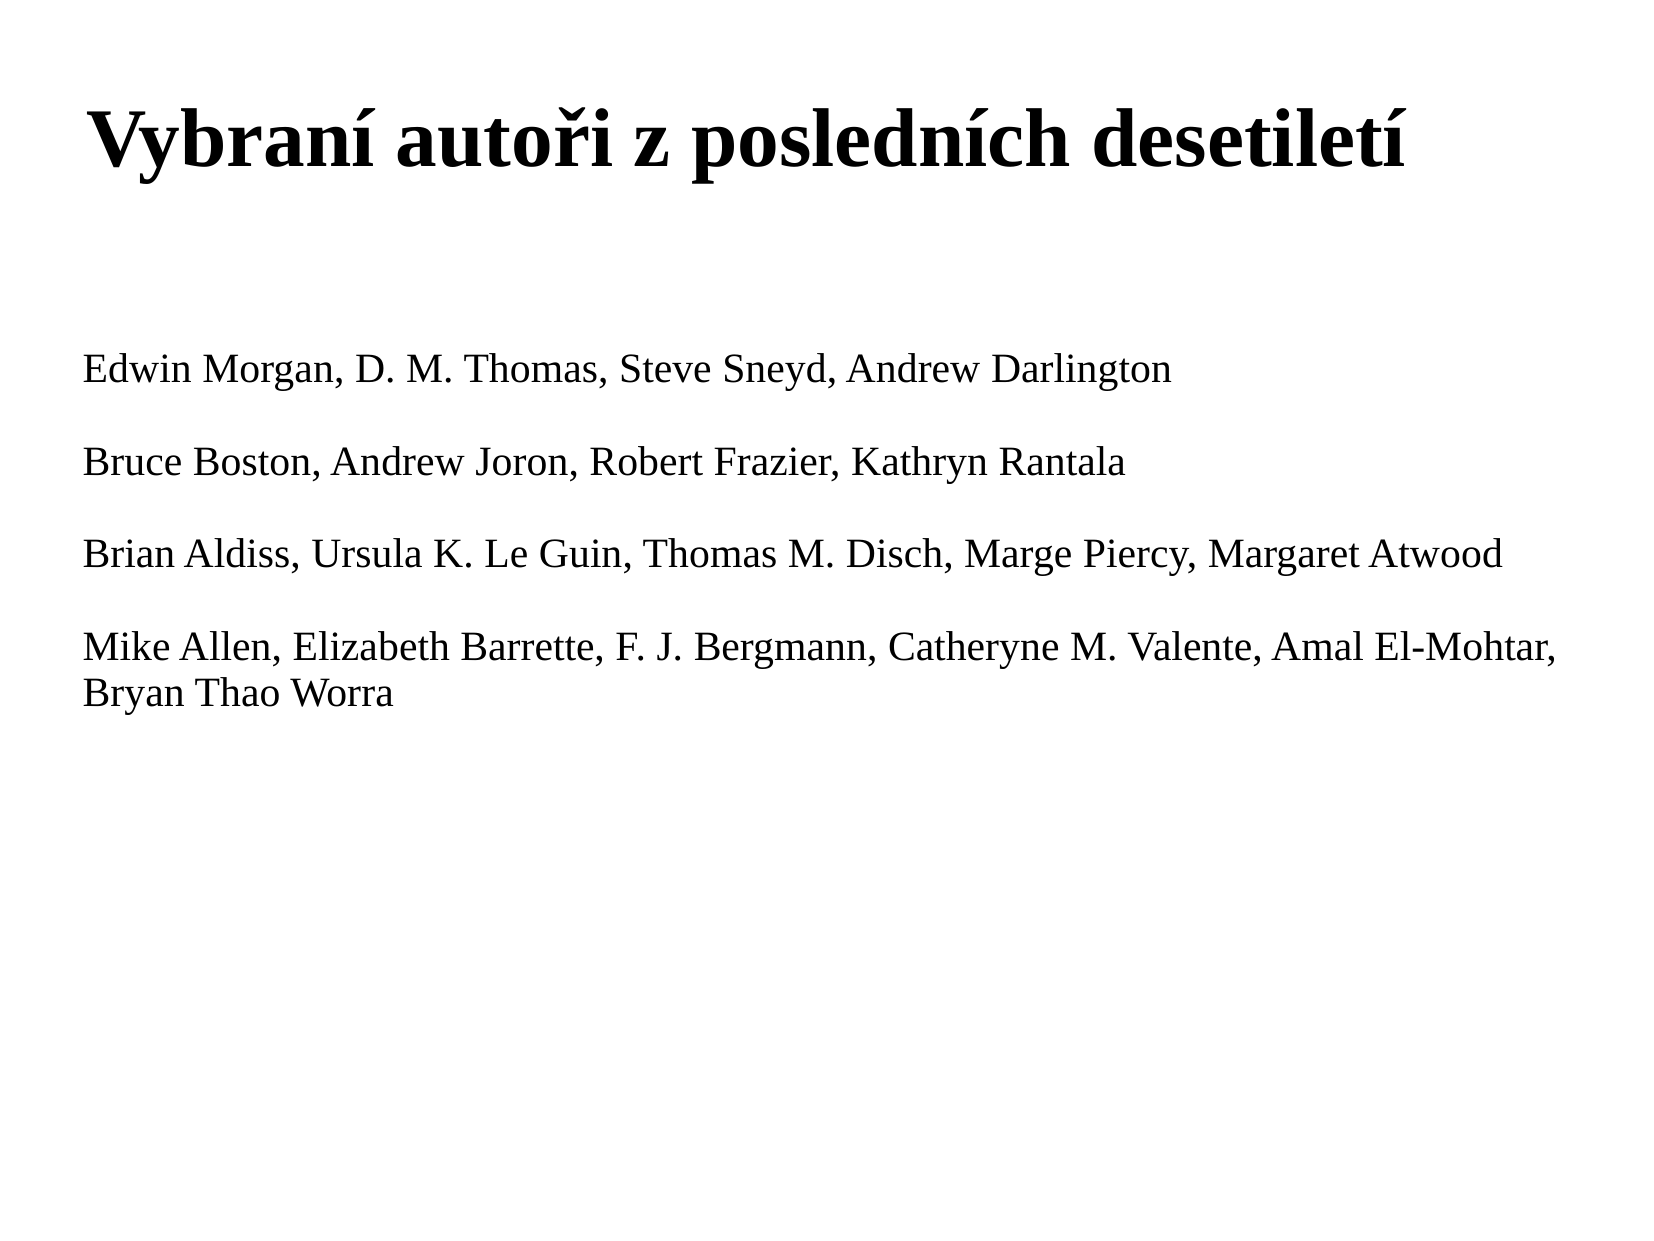

# Vybraní autoři z posledních desetiletí
Edwin Morgan, D. M. Thomas, Steve Sneyd, Andrew Darlington
Bruce Boston, Andrew Joron, Robert Frazier, Kathryn Rantala
Brian Aldiss, Ursula K. Le Guin, Thomas M. Disch, Marge Piercy, Margaret Atwood
Mike Allen, Elizabeth Barrette, F. J. Bergmann, Catheryne M. Valente, Amal El-Mohtar, Bryan Thao Worra